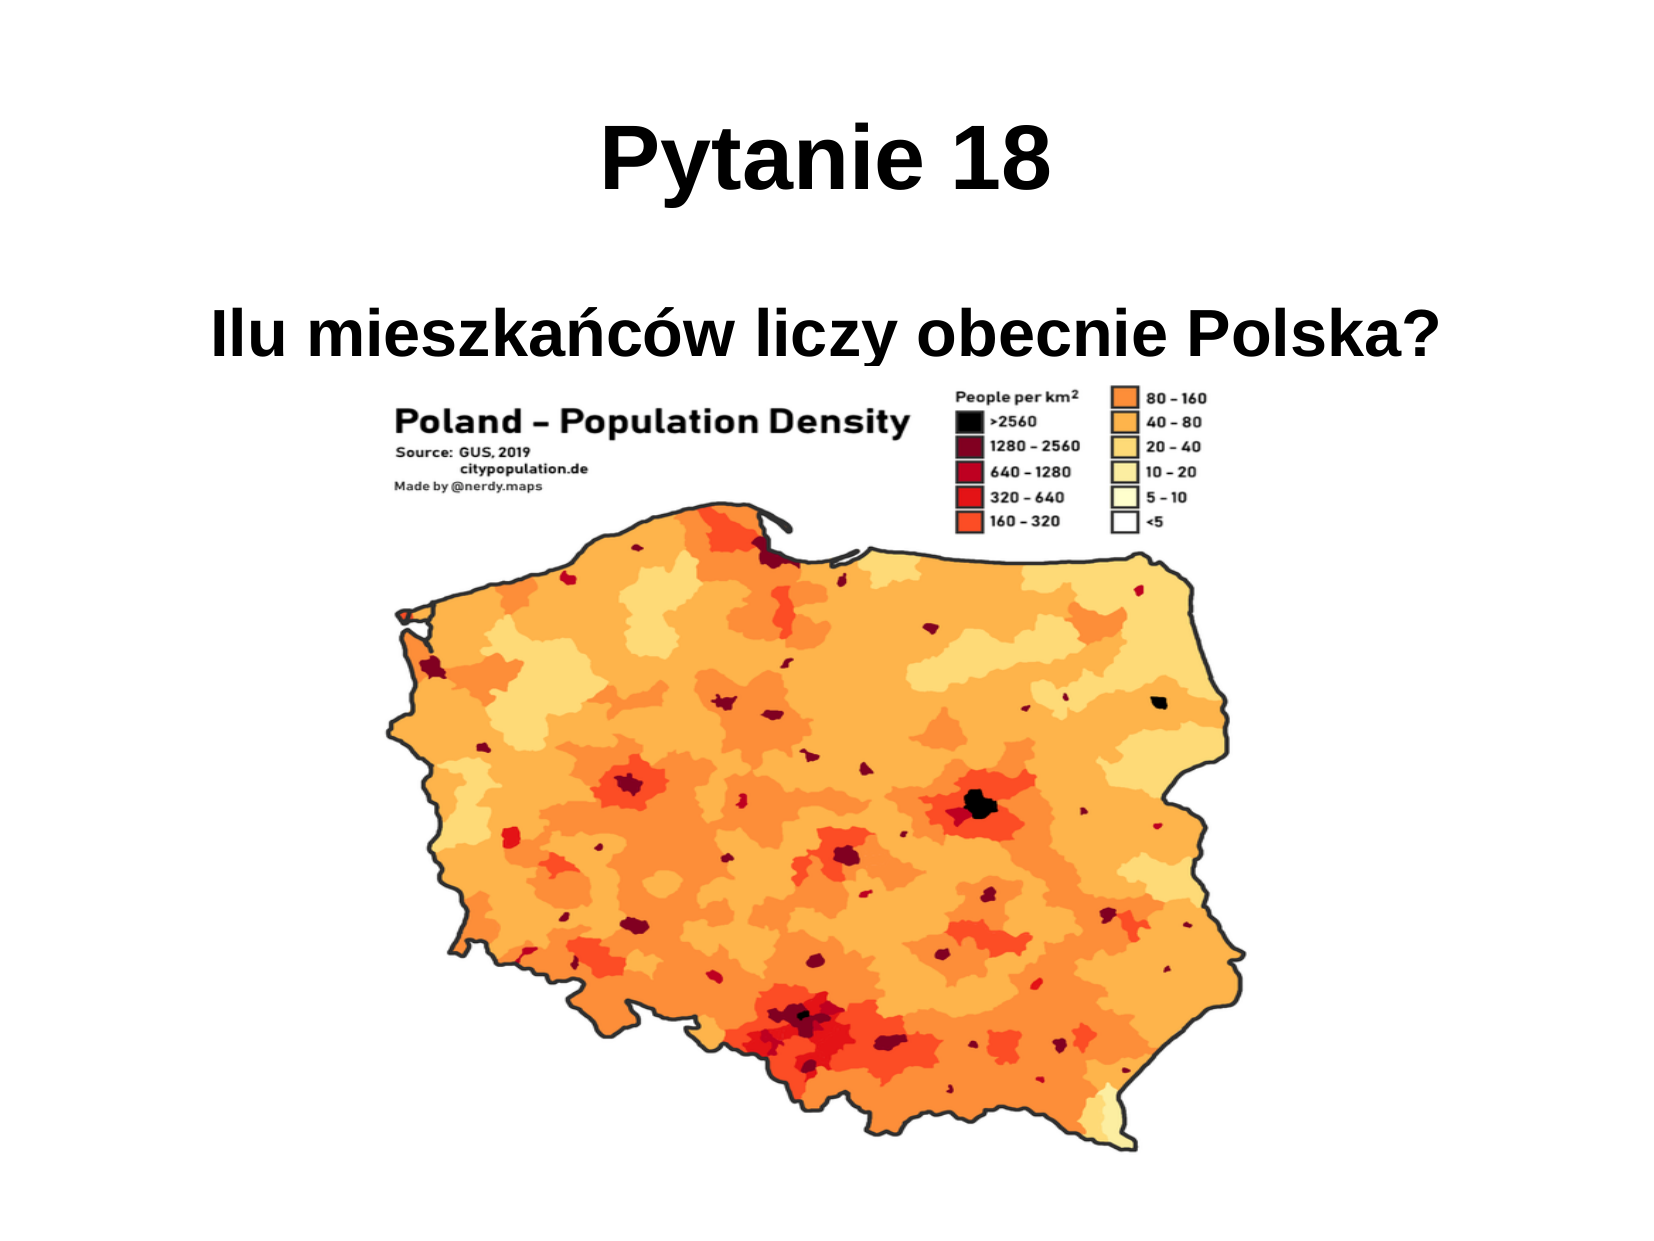

# Pytanie 18
Ilu mieszkańców liczy obecnie Polska?